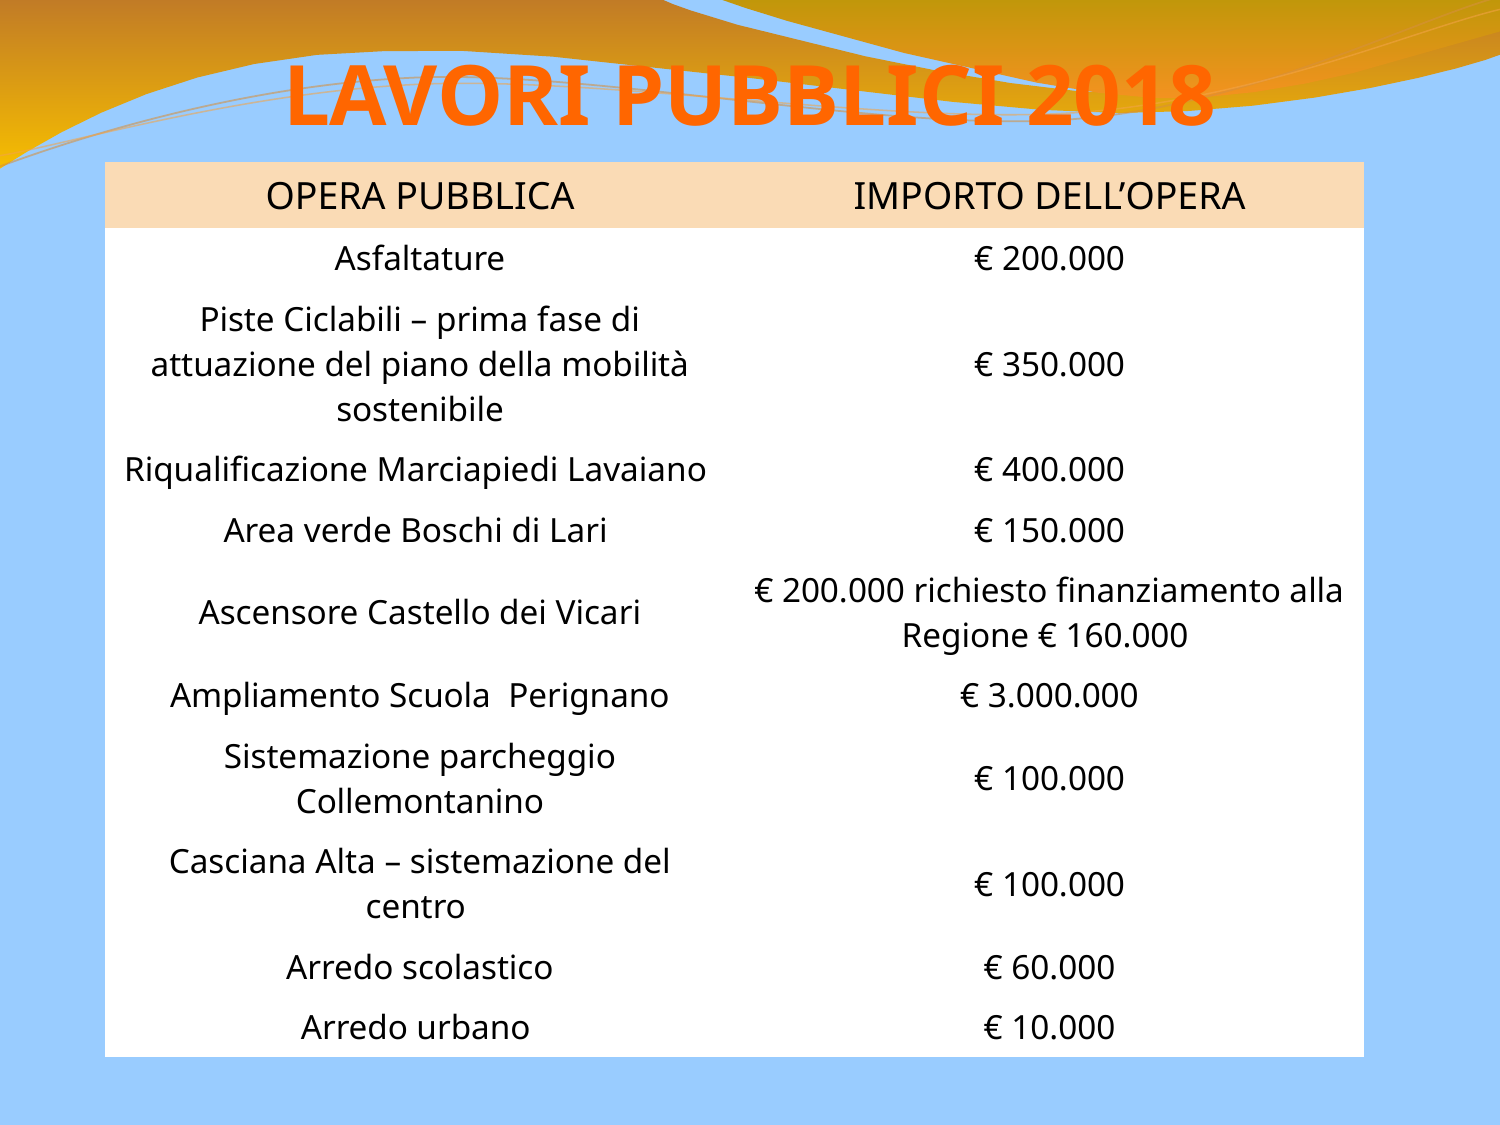

# LAVORI PUBBLICI 2018
| OPERA PUBBLICA | IMPORTO DELL’OPERA |
| --- | --- |
| Asfaltature | € 200.000 |
| Piste Ciclabili – prima fase di attuazione del piano della mobilità sostenibile | € 350.000 |
| Riqualificazione Marciapiedi Lavaiano | € 400.000 |
| Area verde Boschi di Lari | € 150.000 |
| Ascensore Castello dei Vicari | € 200.000 richiesto finanziamento alla Regione € 160.000 |
| Ampliamento Scuola Perignano | € 3.000.000 |
| Sistemazione parcheggio Collemontanino | € 100.000 |
| Casciana Alta – sistemazione del centro | € 100.000 |
| Arredo scolastico | € 60.000 |
| Arredo urbano | € 10.000 |